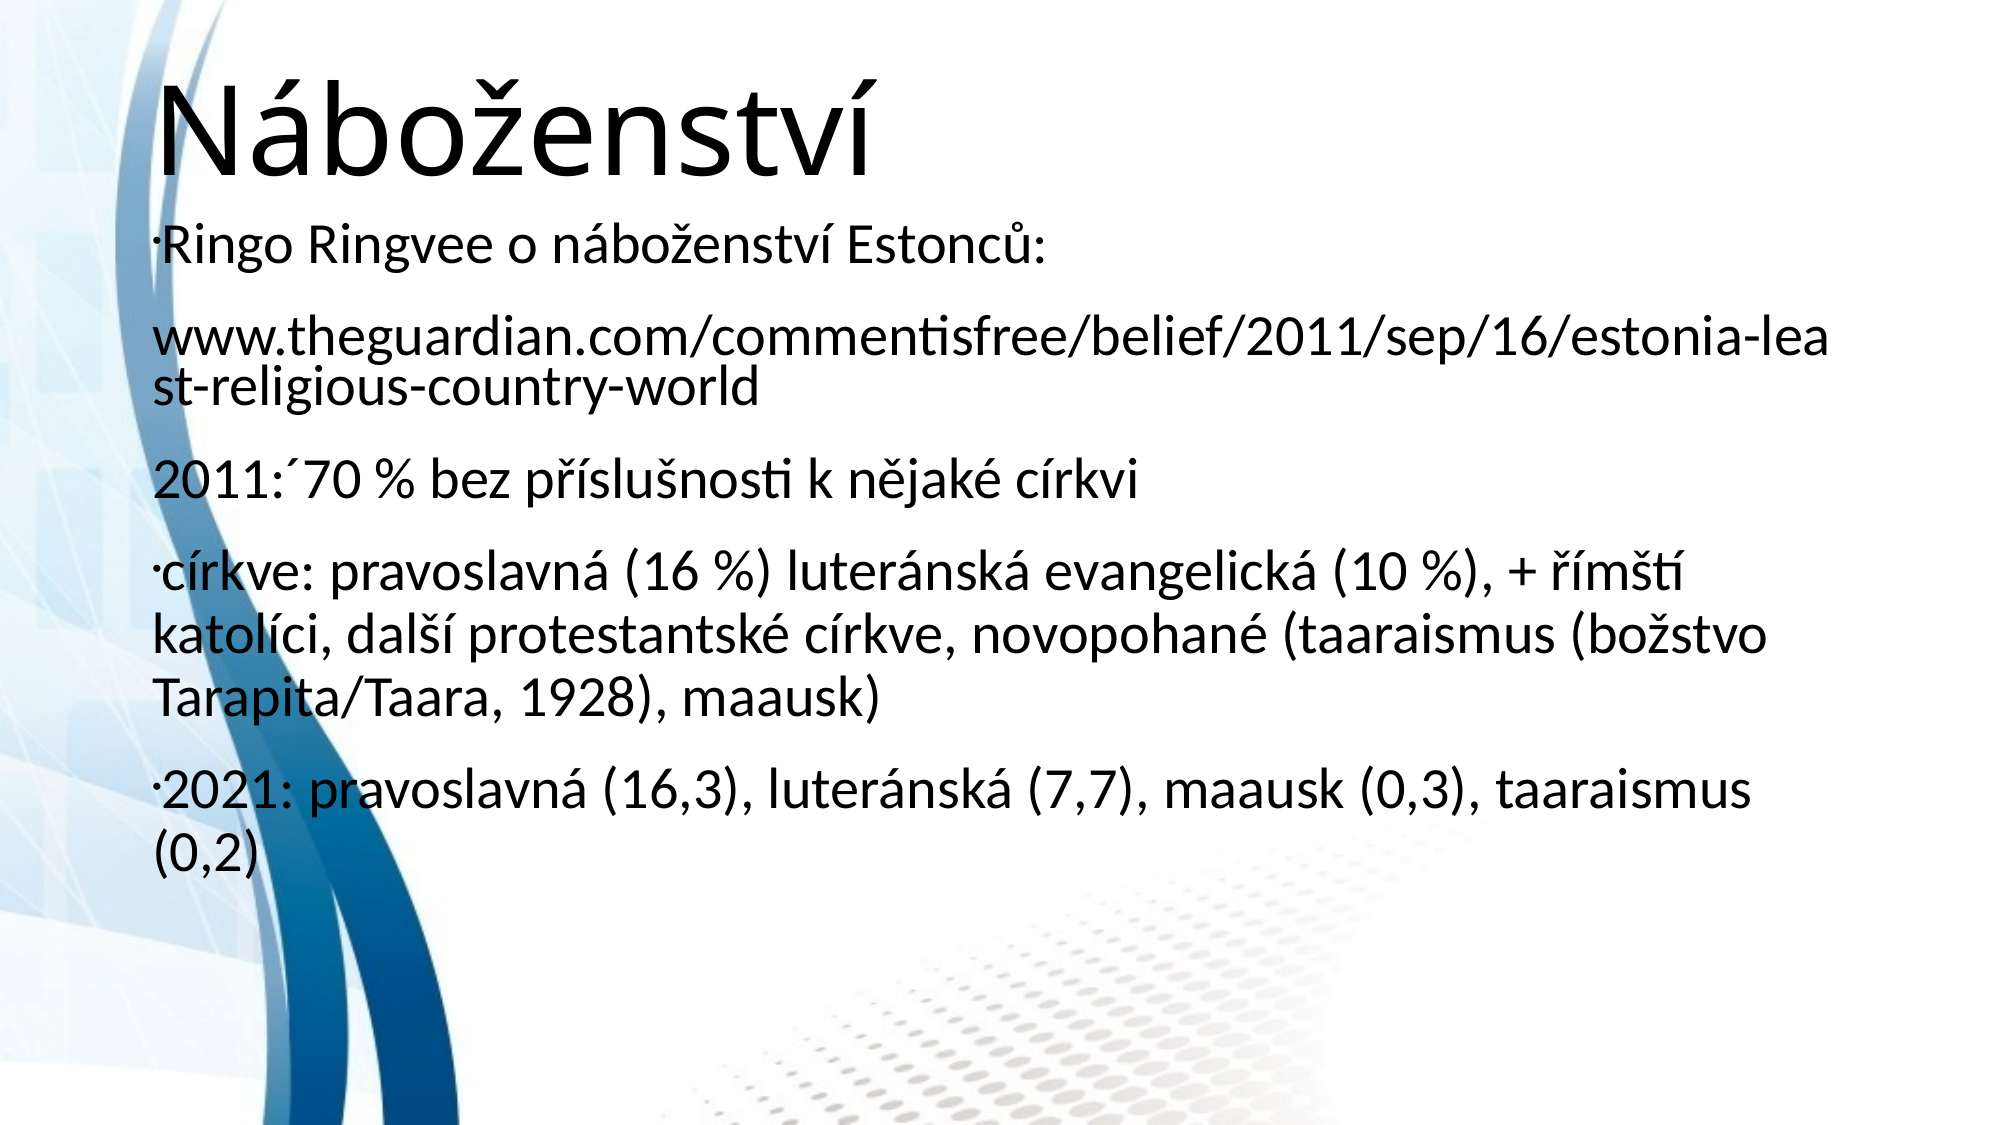

# Náboženství
Ringo Ringvee o náboženství Estonců:
www.theguardian.com/commentisfree/belief/2011/sep/16/estonia-least-religious-country-world
2011:´70 % bez příslušnosti k nějaké církvi
církve: pravoslavná (16 %) luteránská evangelická (10 %), + římští katolíci, další protestantské církve, novopohané (taaraismus (božstvo Tarapita/Taara, 1928), maausk)
2021: pravoslavná (16,3), luteránská (7,7), maausk (0,3), taaraismus (0,2)